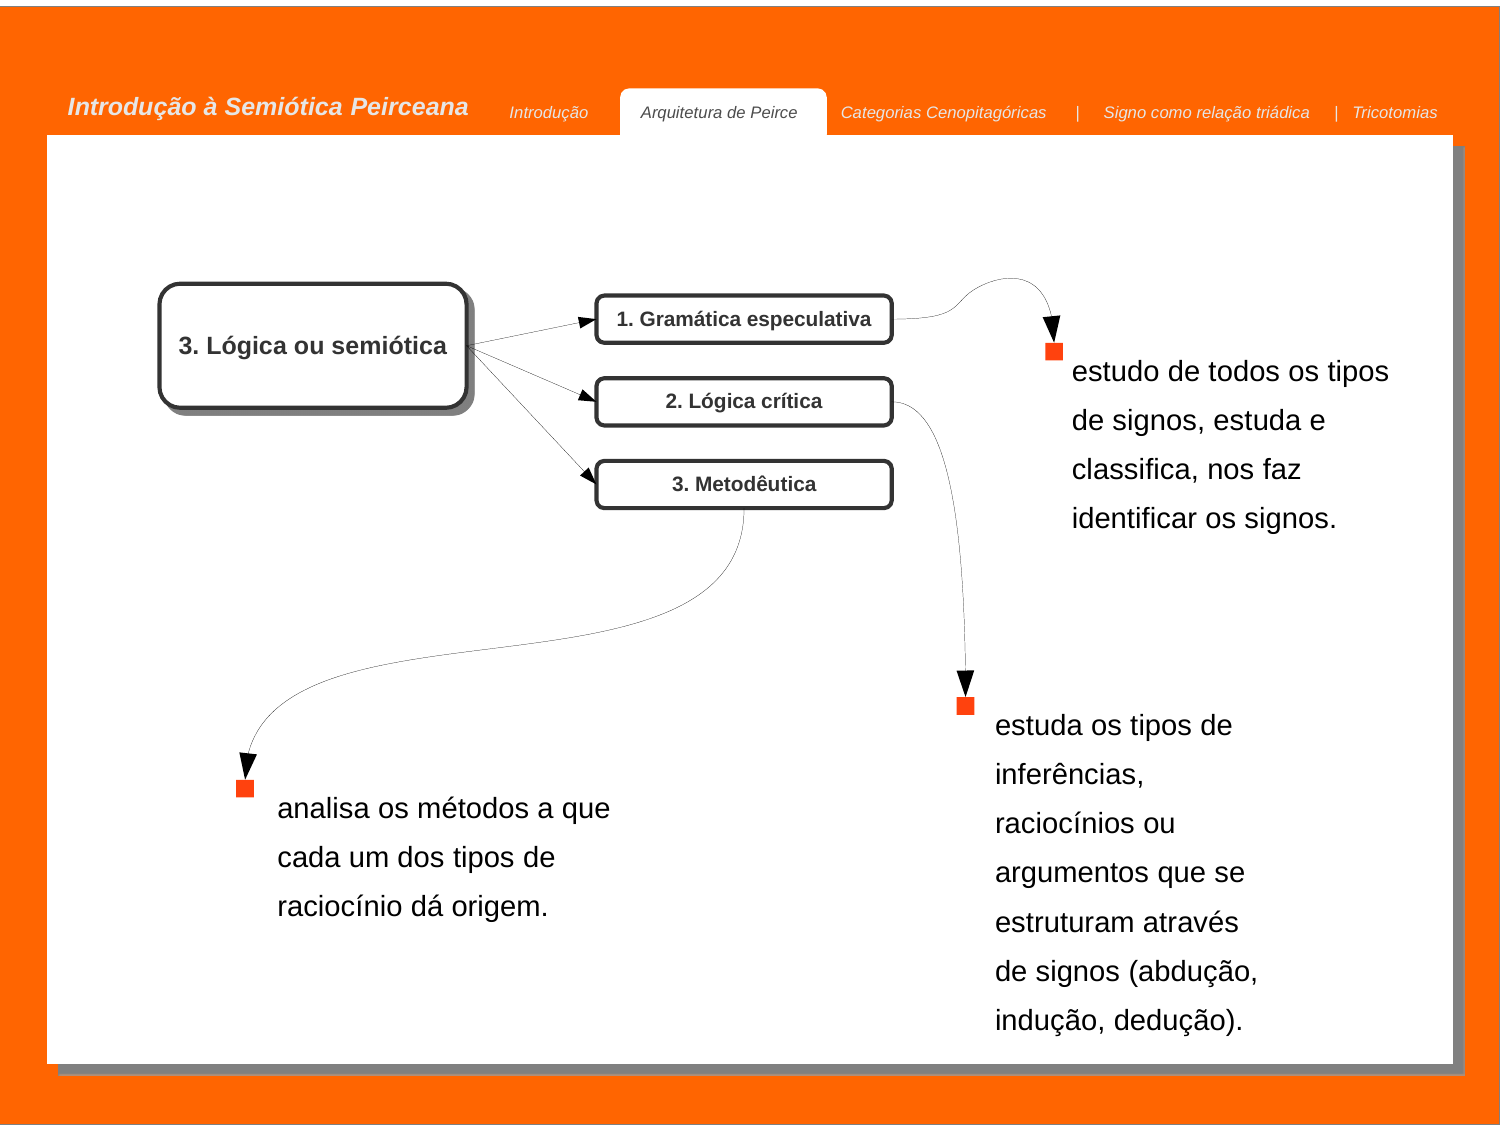

3. Lógica ou semiótica
1. Gramática especulativa
estudo de todos os tipos de signos, estuda e classifica, nos faz identificar os signos.
2. Lógica crítica
3. Metodêutica
estuda os tipos de inferências, raciocínios ou argumentos que se estruturam através de signos (abdução, indução, dedução).
analisa os métodos a que cada um dos tipos de raciocínio dá origem.